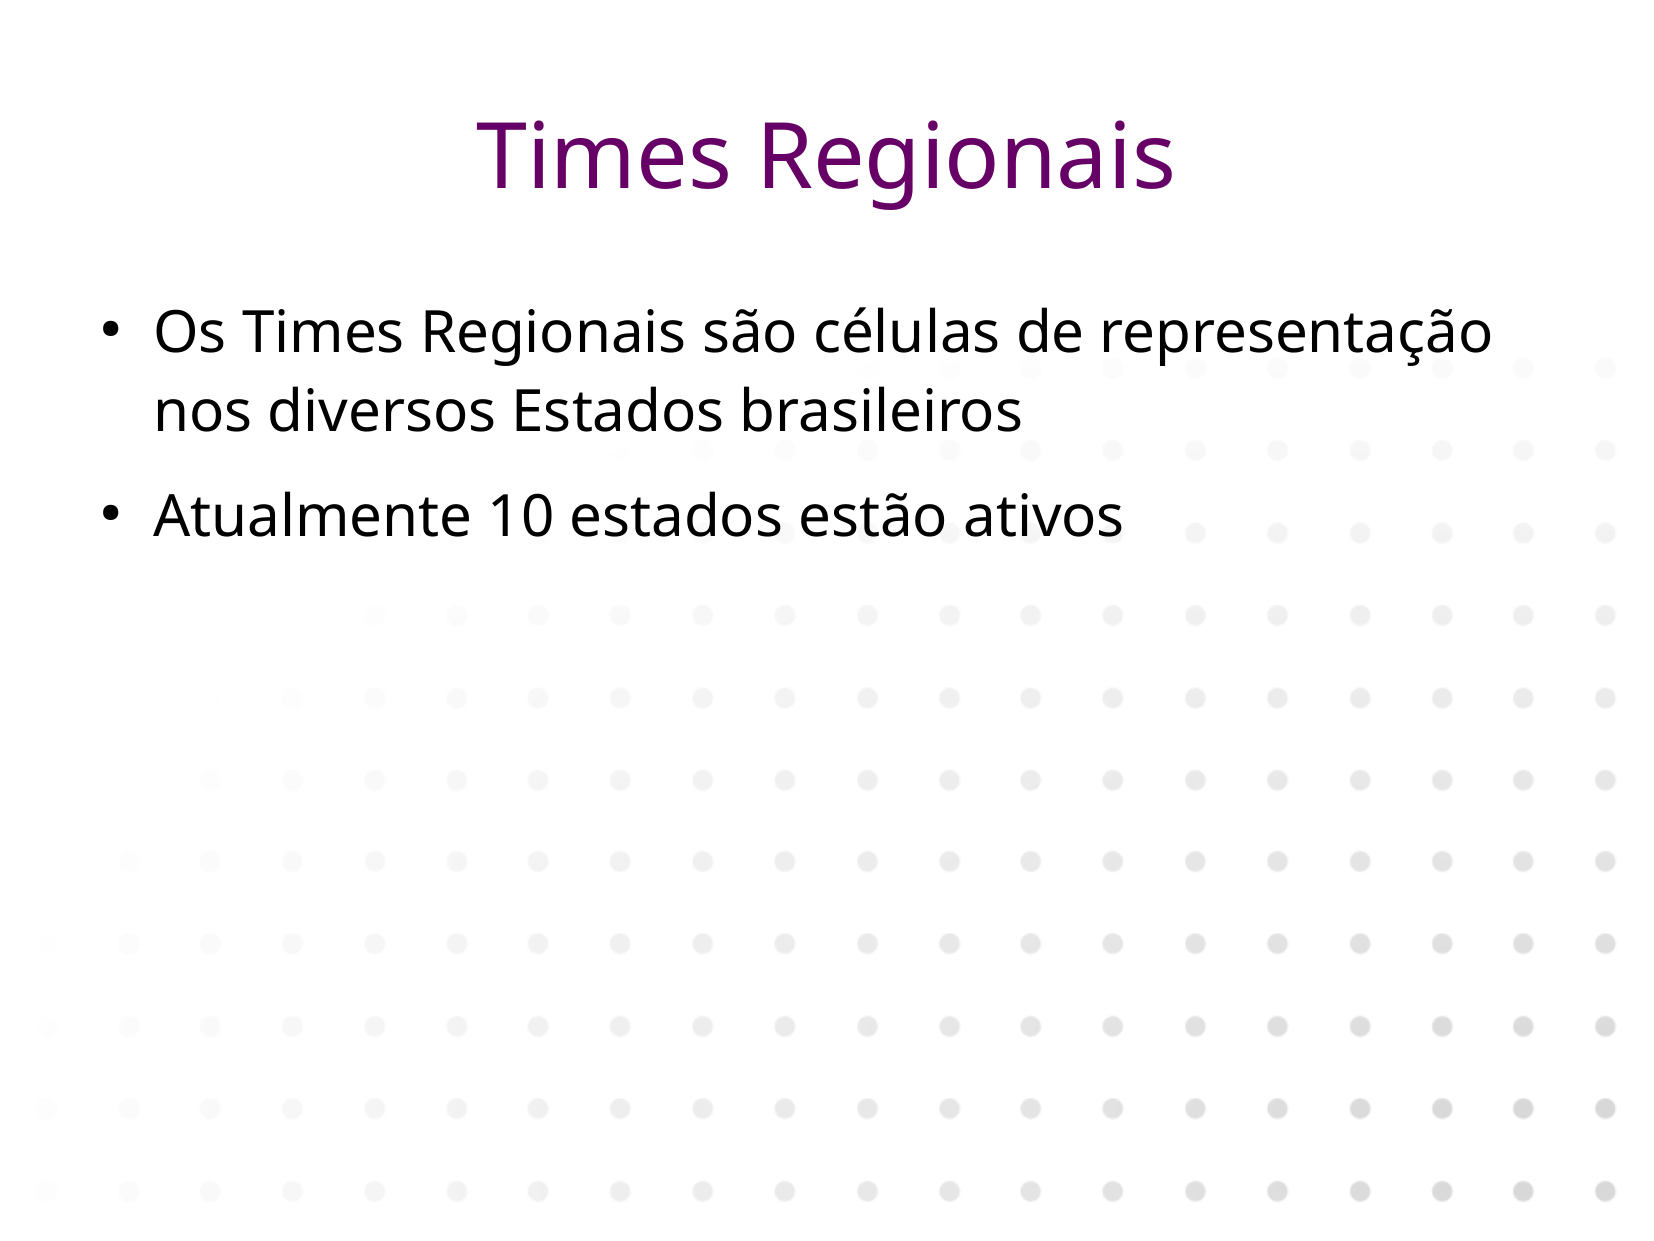

# Times Regionais
Os Times Regionais são células de representação nos diversos Estados brasileiros
Atualmente 10 estados estão ativos